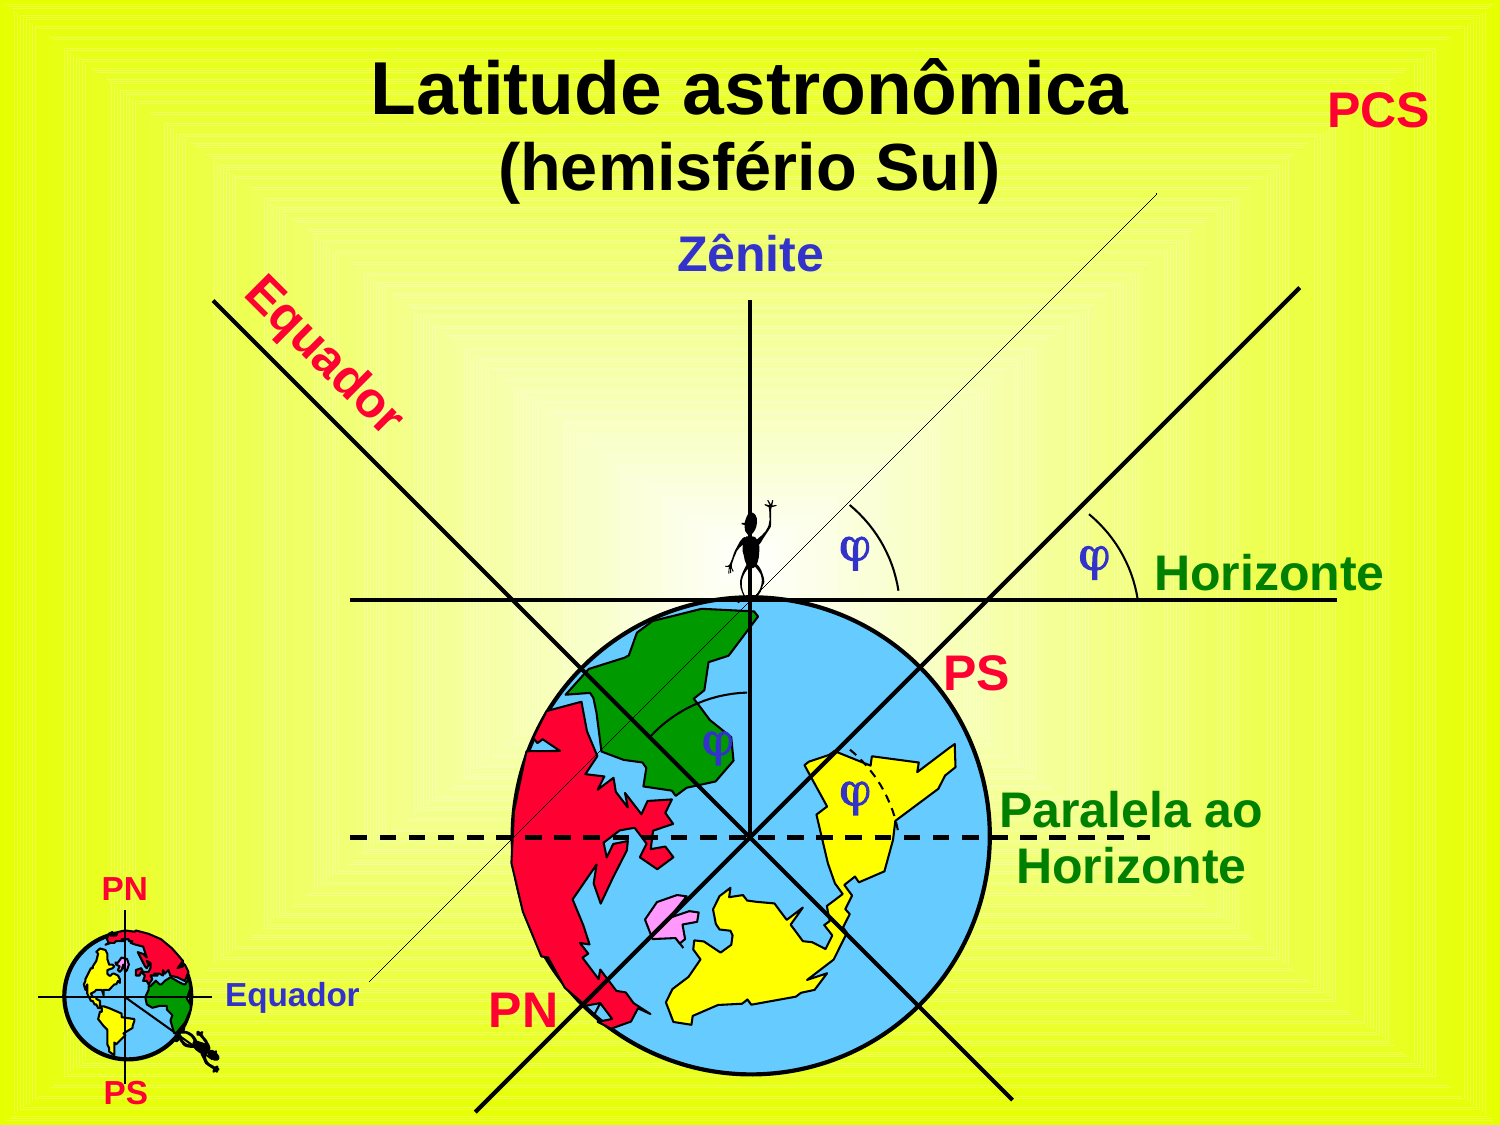

# Latitude astronômica (hemisfério Sul)
PCS
Zênite

Equador


Horizonte
PS

Paralela ao
Horizonte
PN
Equador
PS
PN